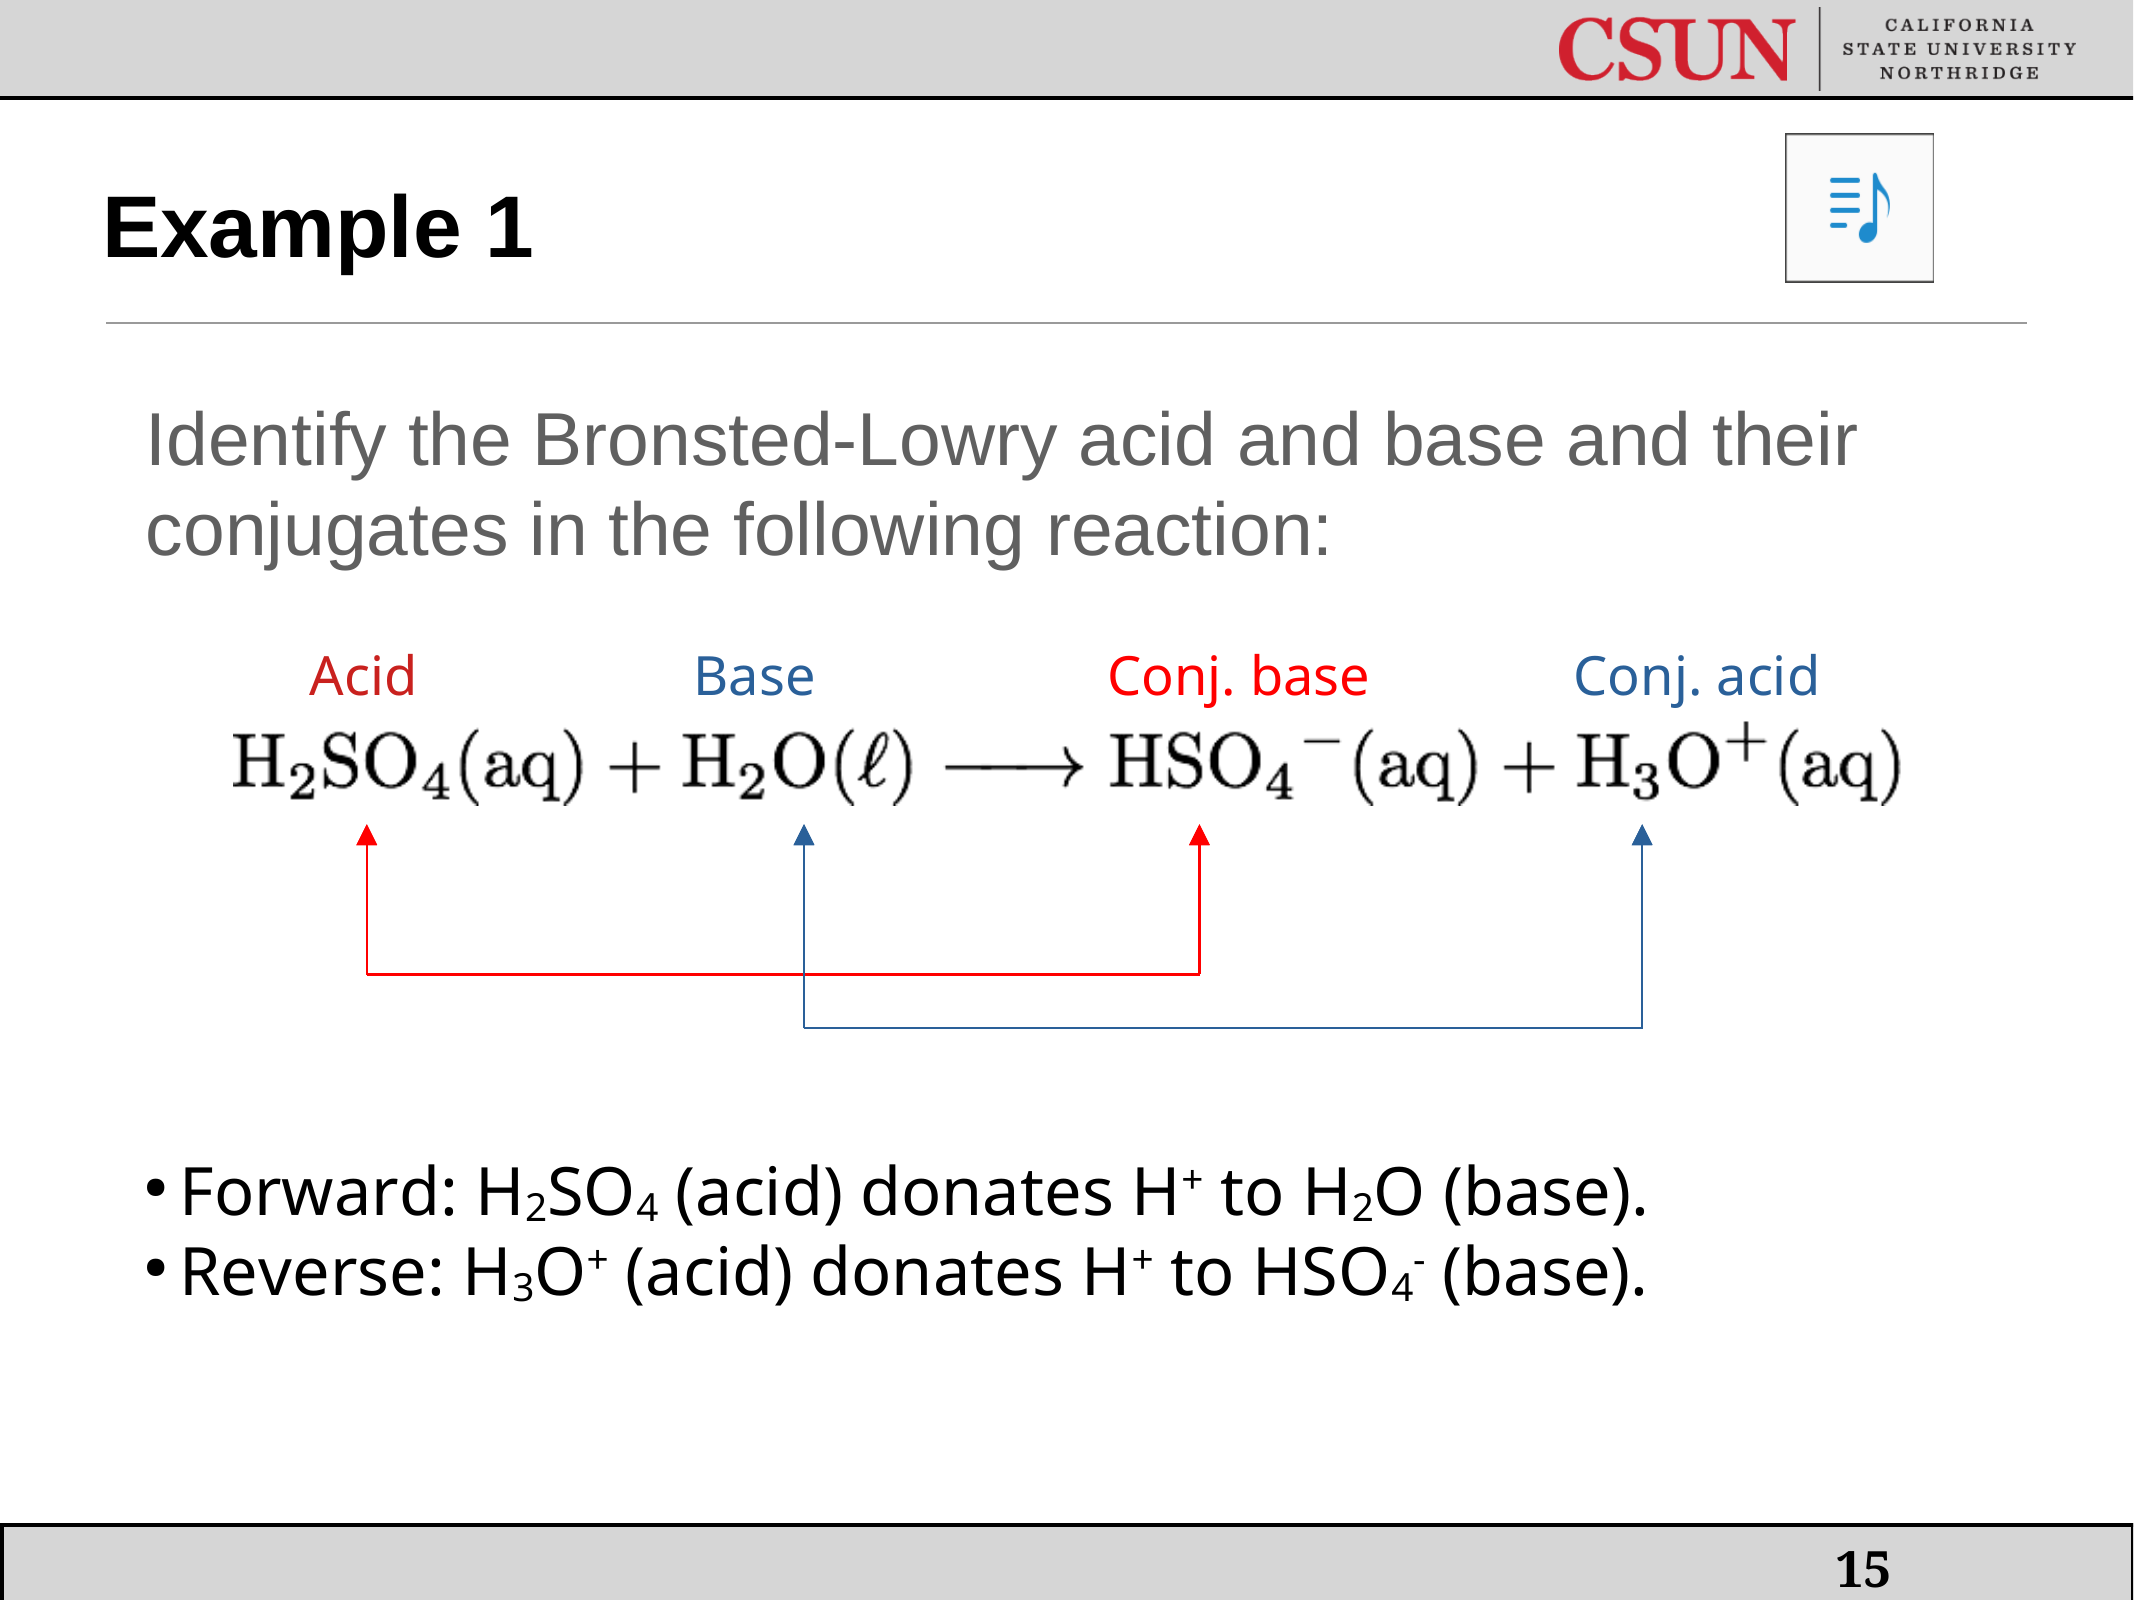

# Example 1
Identify the Bronsted-Lowry acid and base and their conjugates in the following reaction:
Acid
Base
Conj. acid
Conj. base
Forward: H2SO4 (acid) donates H+ to H2O (base).
Reverse: H3O+ (acid) donates H+ to HSO4- (base).
15